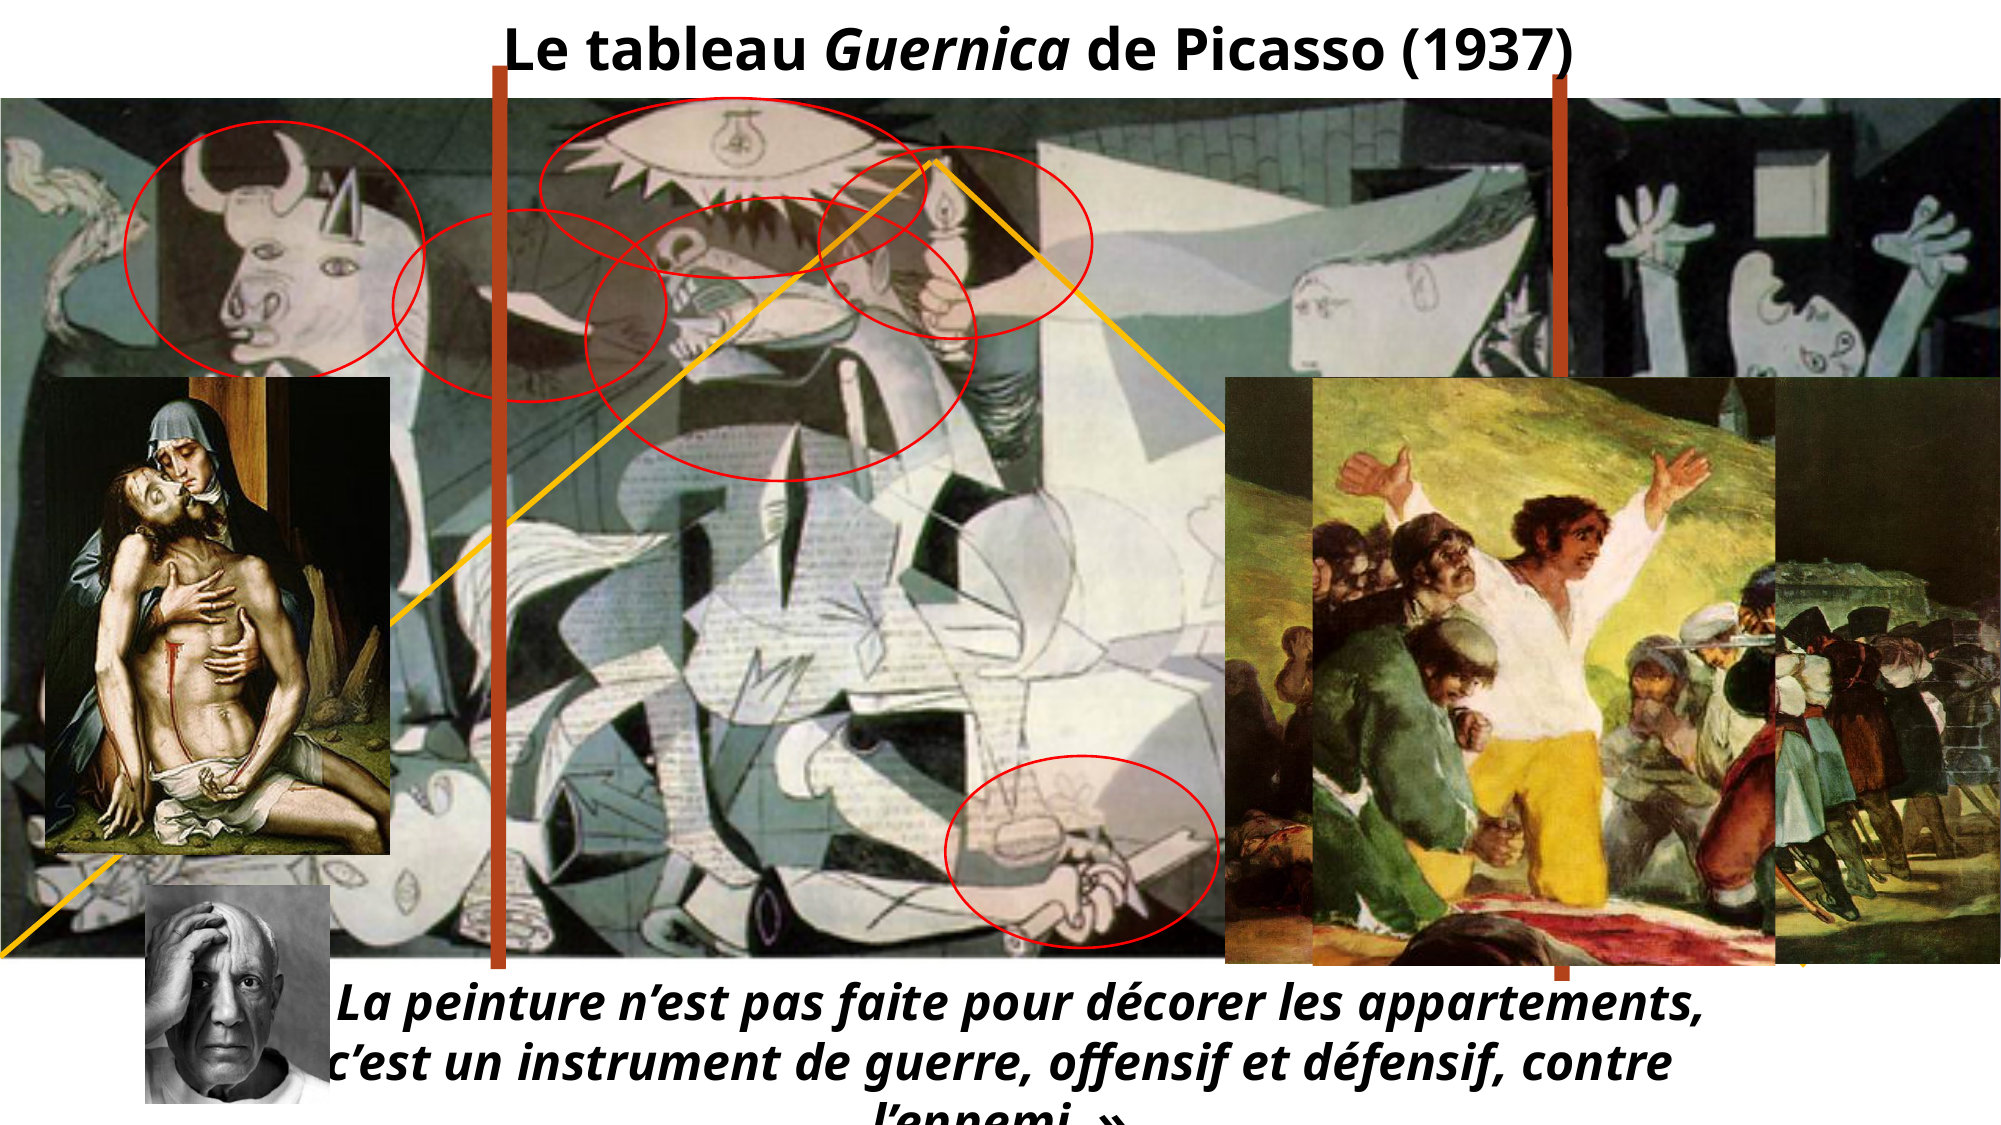

Le tableau Guernica de Picasso (1937)
« La peinture n’est pas faite pour décorer les appartements, c’est un instrument de guerre, offensif et défensif, contre l’ennemi. »